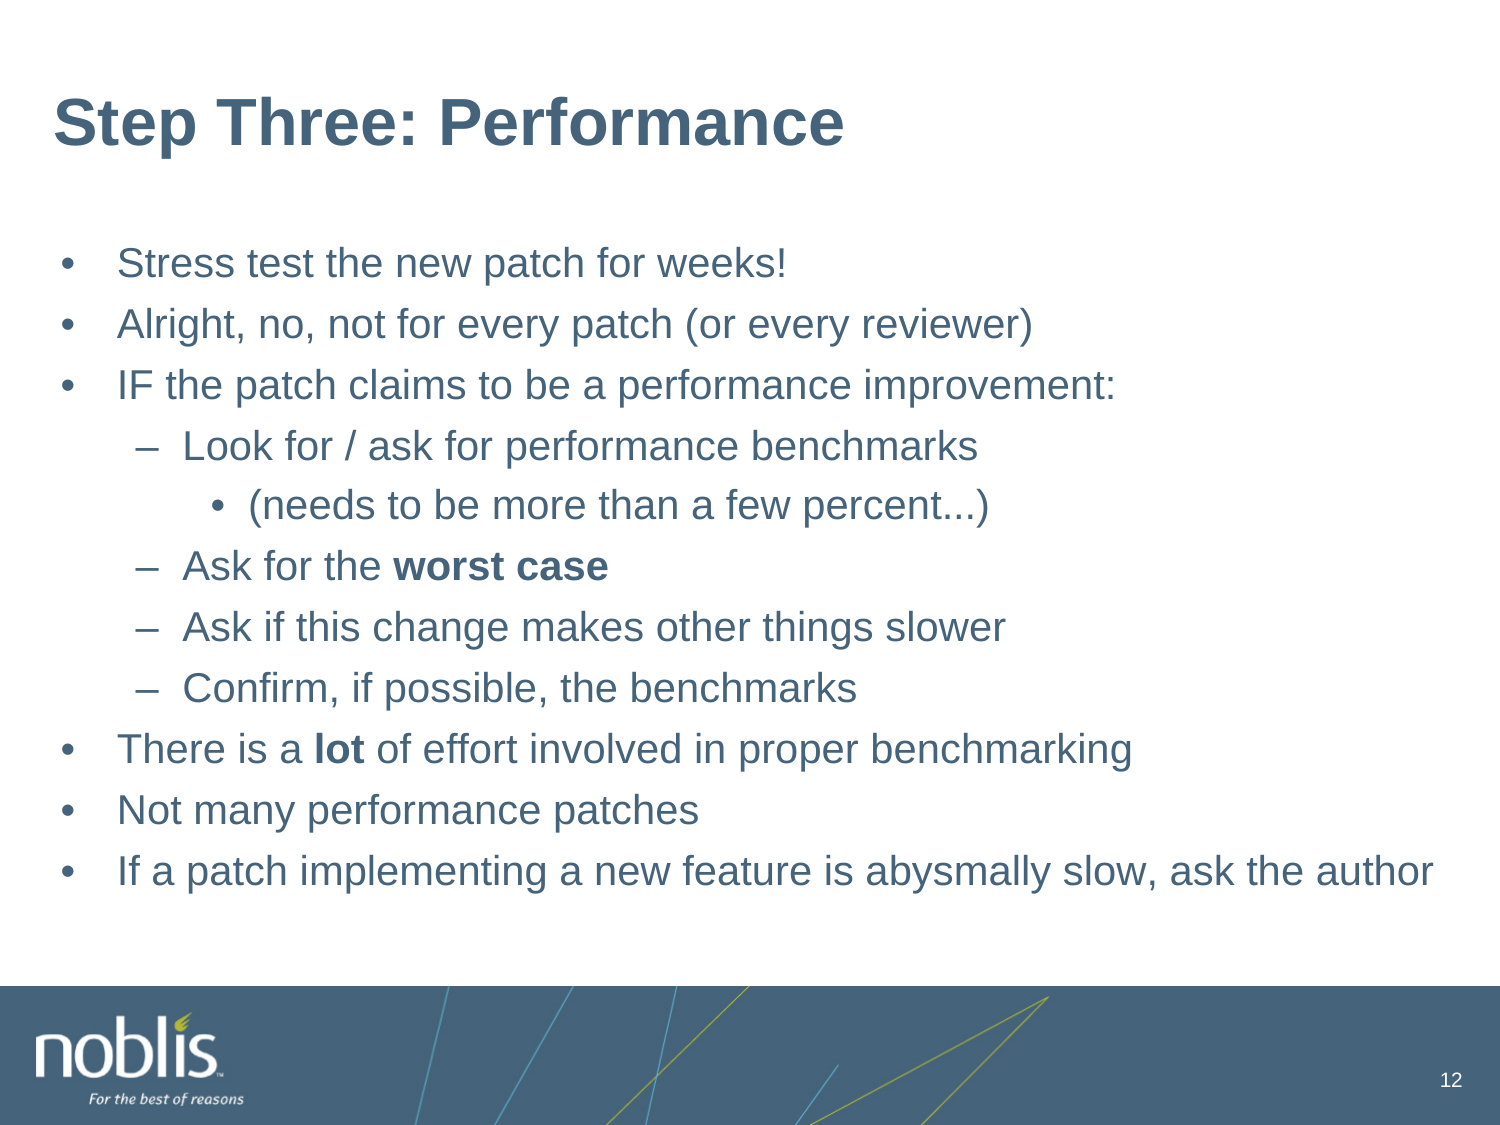

# Step Three: Performance
Stress test the new patch for weeks!
Alright, no, not for every patch (or every reviewer)
IF the patch claims to be a performance improvement:
Look for / ask for performance benchmarks
(needs to be more than a few percent...)
Ask for the worst case
Ask if this change makes other things slower
Confirm, if possible, the benchmarks
There is a lot of effort involved in proper benchmarking
Not many performance patches
If a patch implementing a new feature is abysmally slow, ask the author